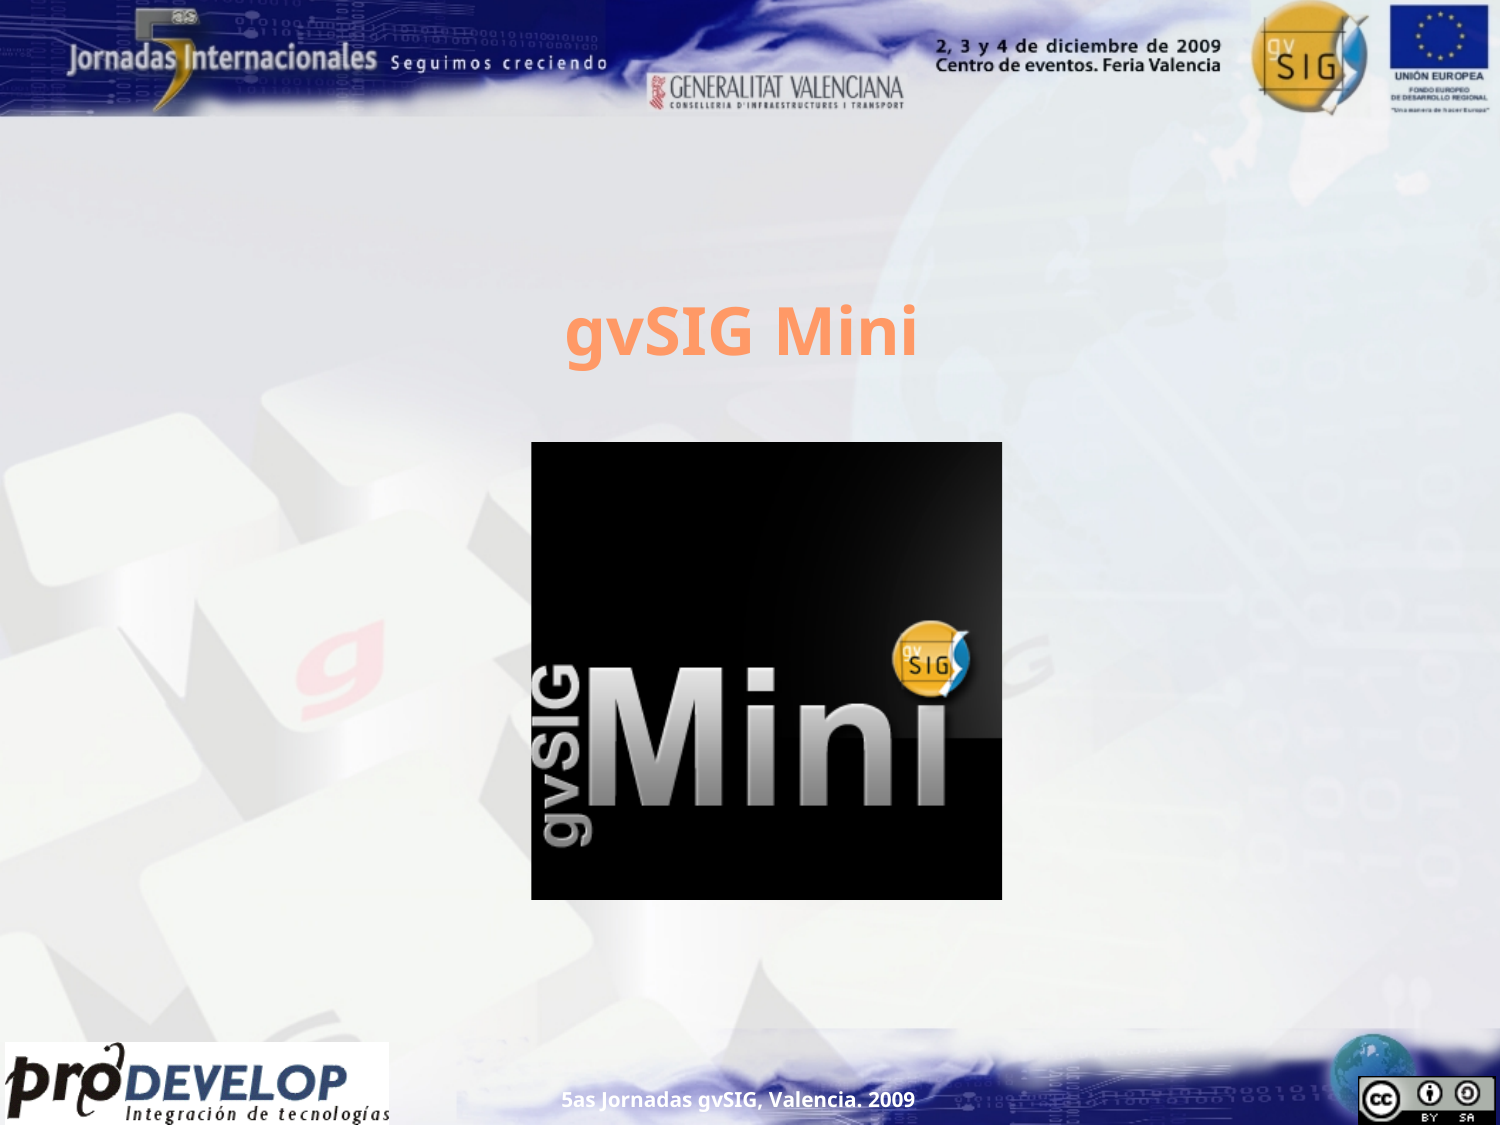

# gvSIG Mini
25/10/2006
34
Plan Difusión Interna gvSIG v. 2.0